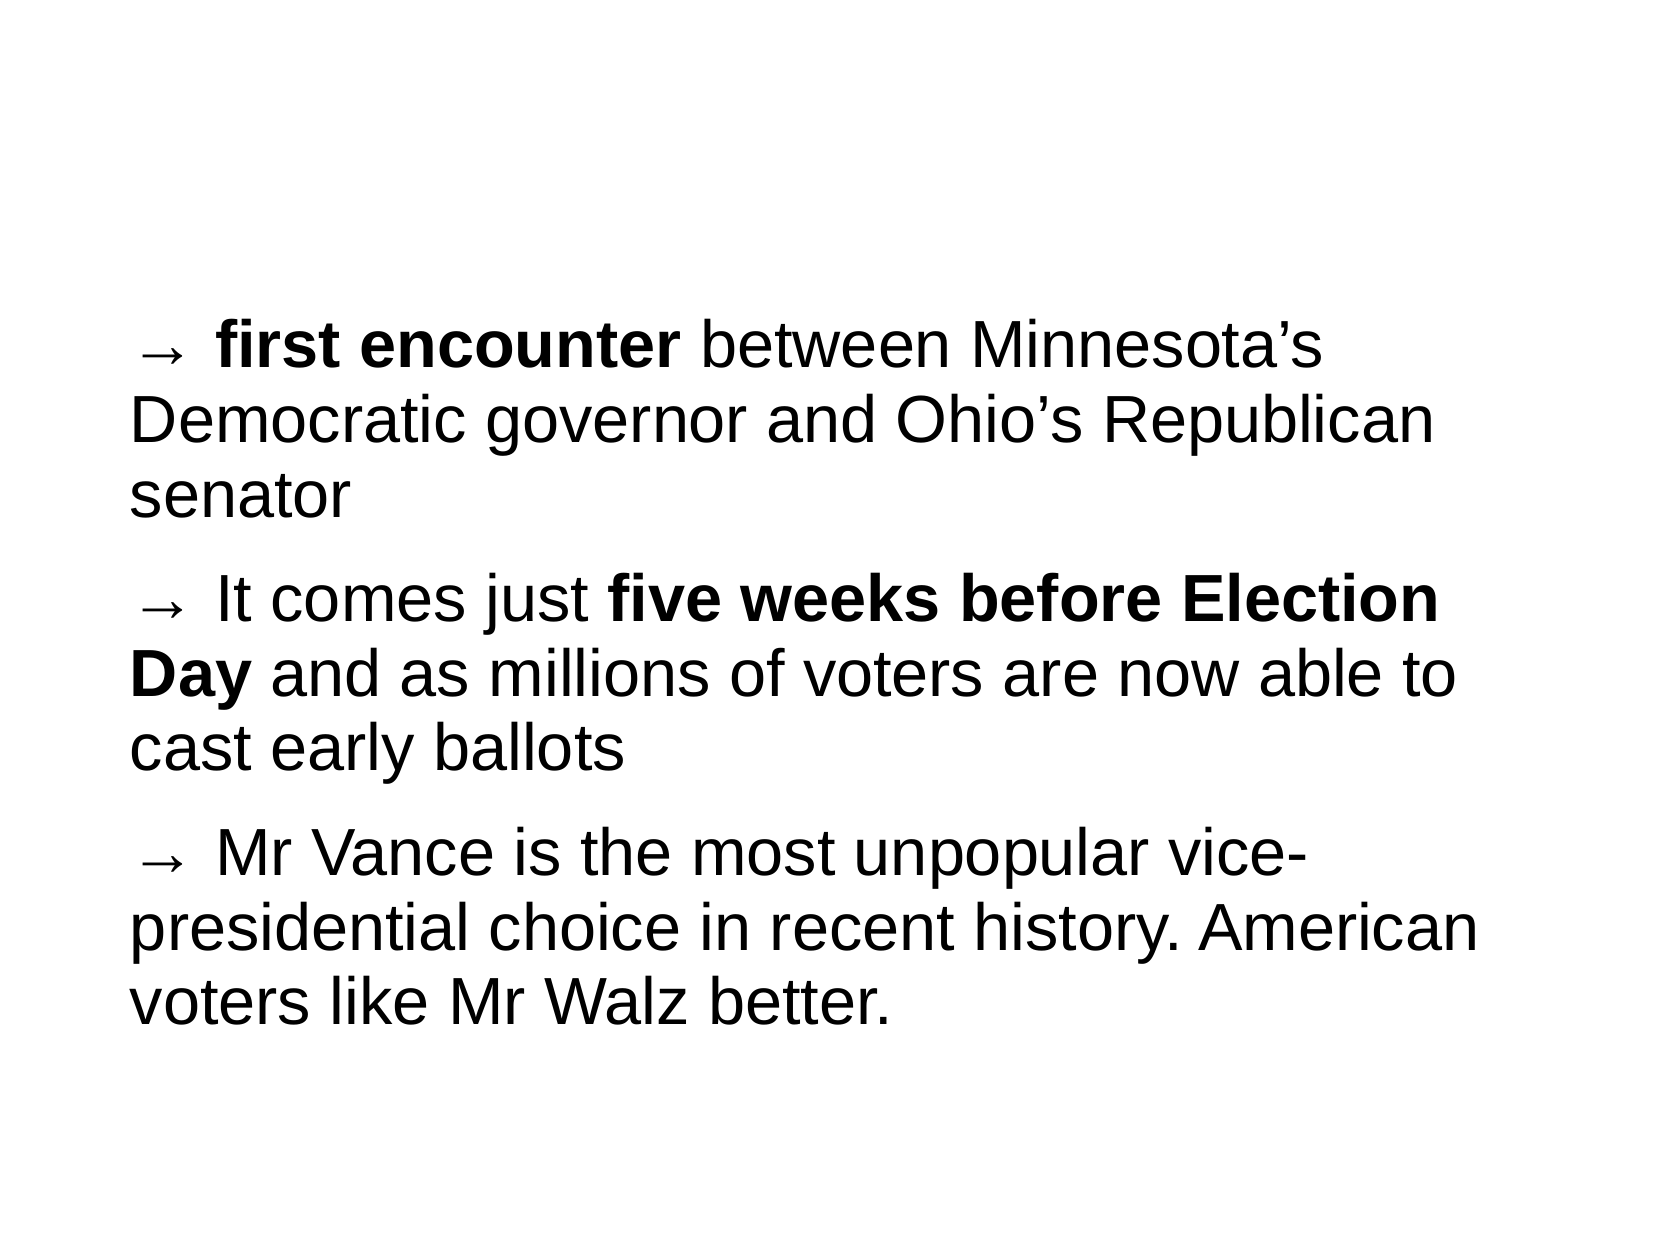

#
→ first encounter between Minnesota’s Democratic governor and Ohio’s Republican senator
→ It comes just five weeks before Election Day and as millions of voters are now able to cast early ballots
→ Mr Vance is the most unpopular vice-presidential choice in recent history. American voters like Mr Walz better.